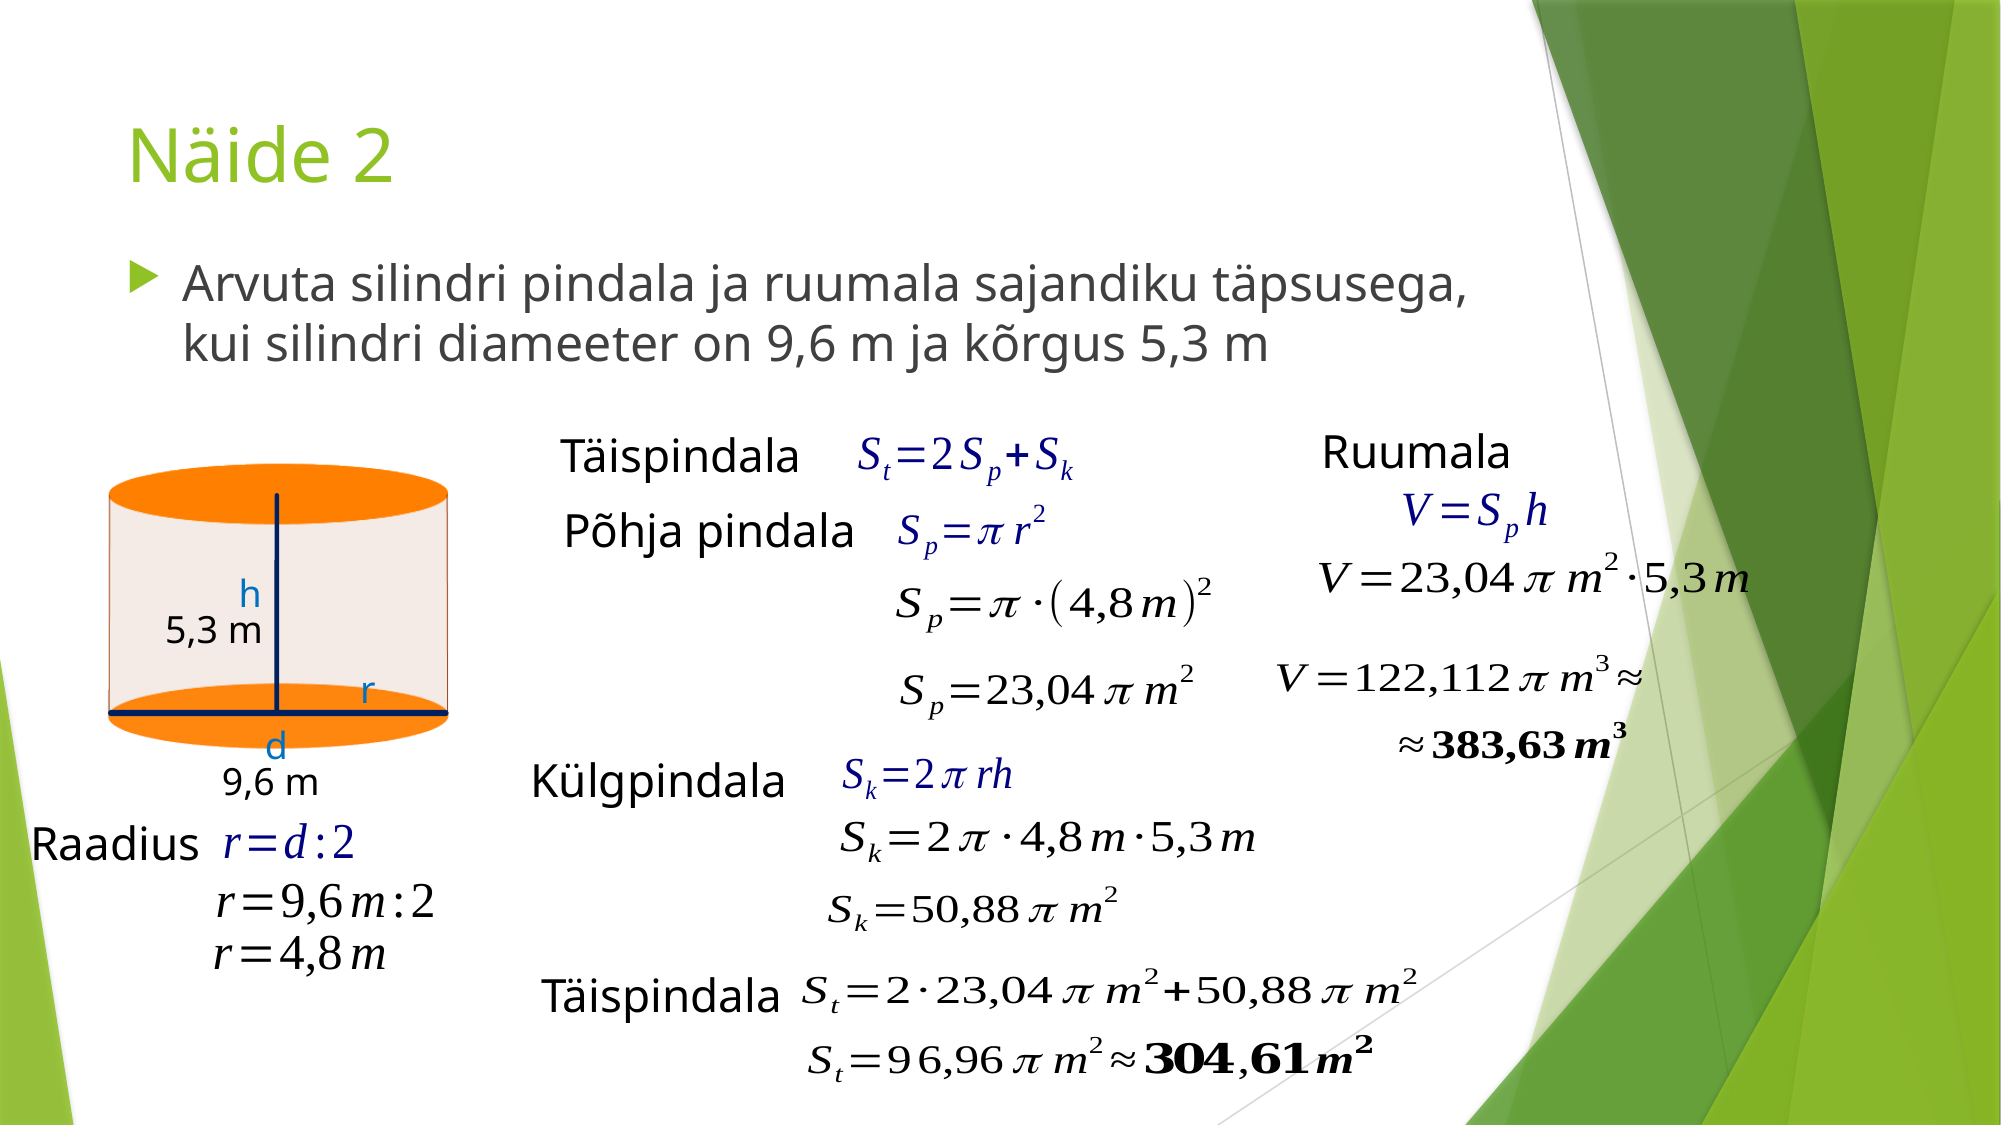

# Näide 2
Arvuta silindri pindala ja ruumala sajandiku täpsusega, kui silindri diameeter on 9,6 m ja kõrgus 5,3 m
Ruumala
Täispindala
Põhja pindala
h
5,3 m
r
d
Külgpindala
9,6 m
Raadius
Täispindala